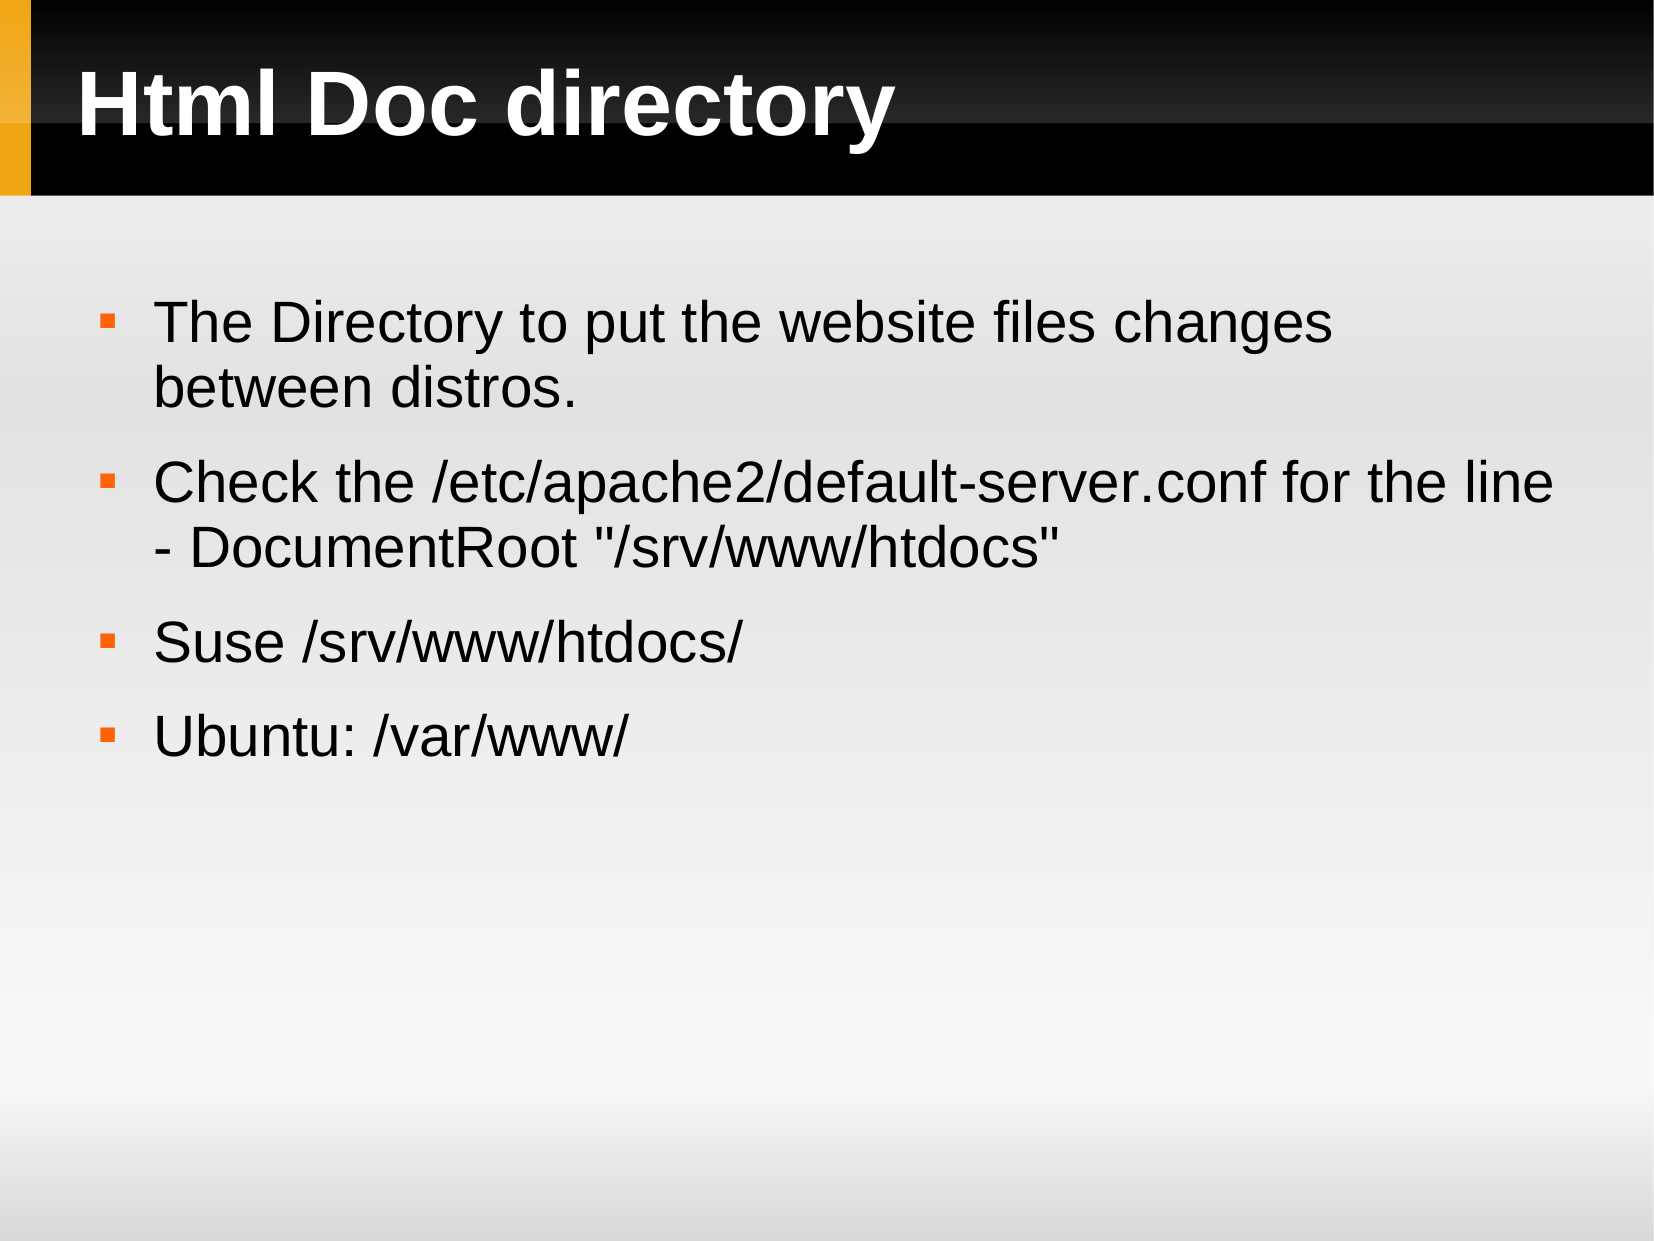

# Html Doc directory
The Directory to put the website files changes between distros.
Check the /etc/apache2/default-server.conf for the line - DocumentRoot "/srv/www/htdocs"
Suse /srv/www/htdocs/
Ubuntu: /var/www/